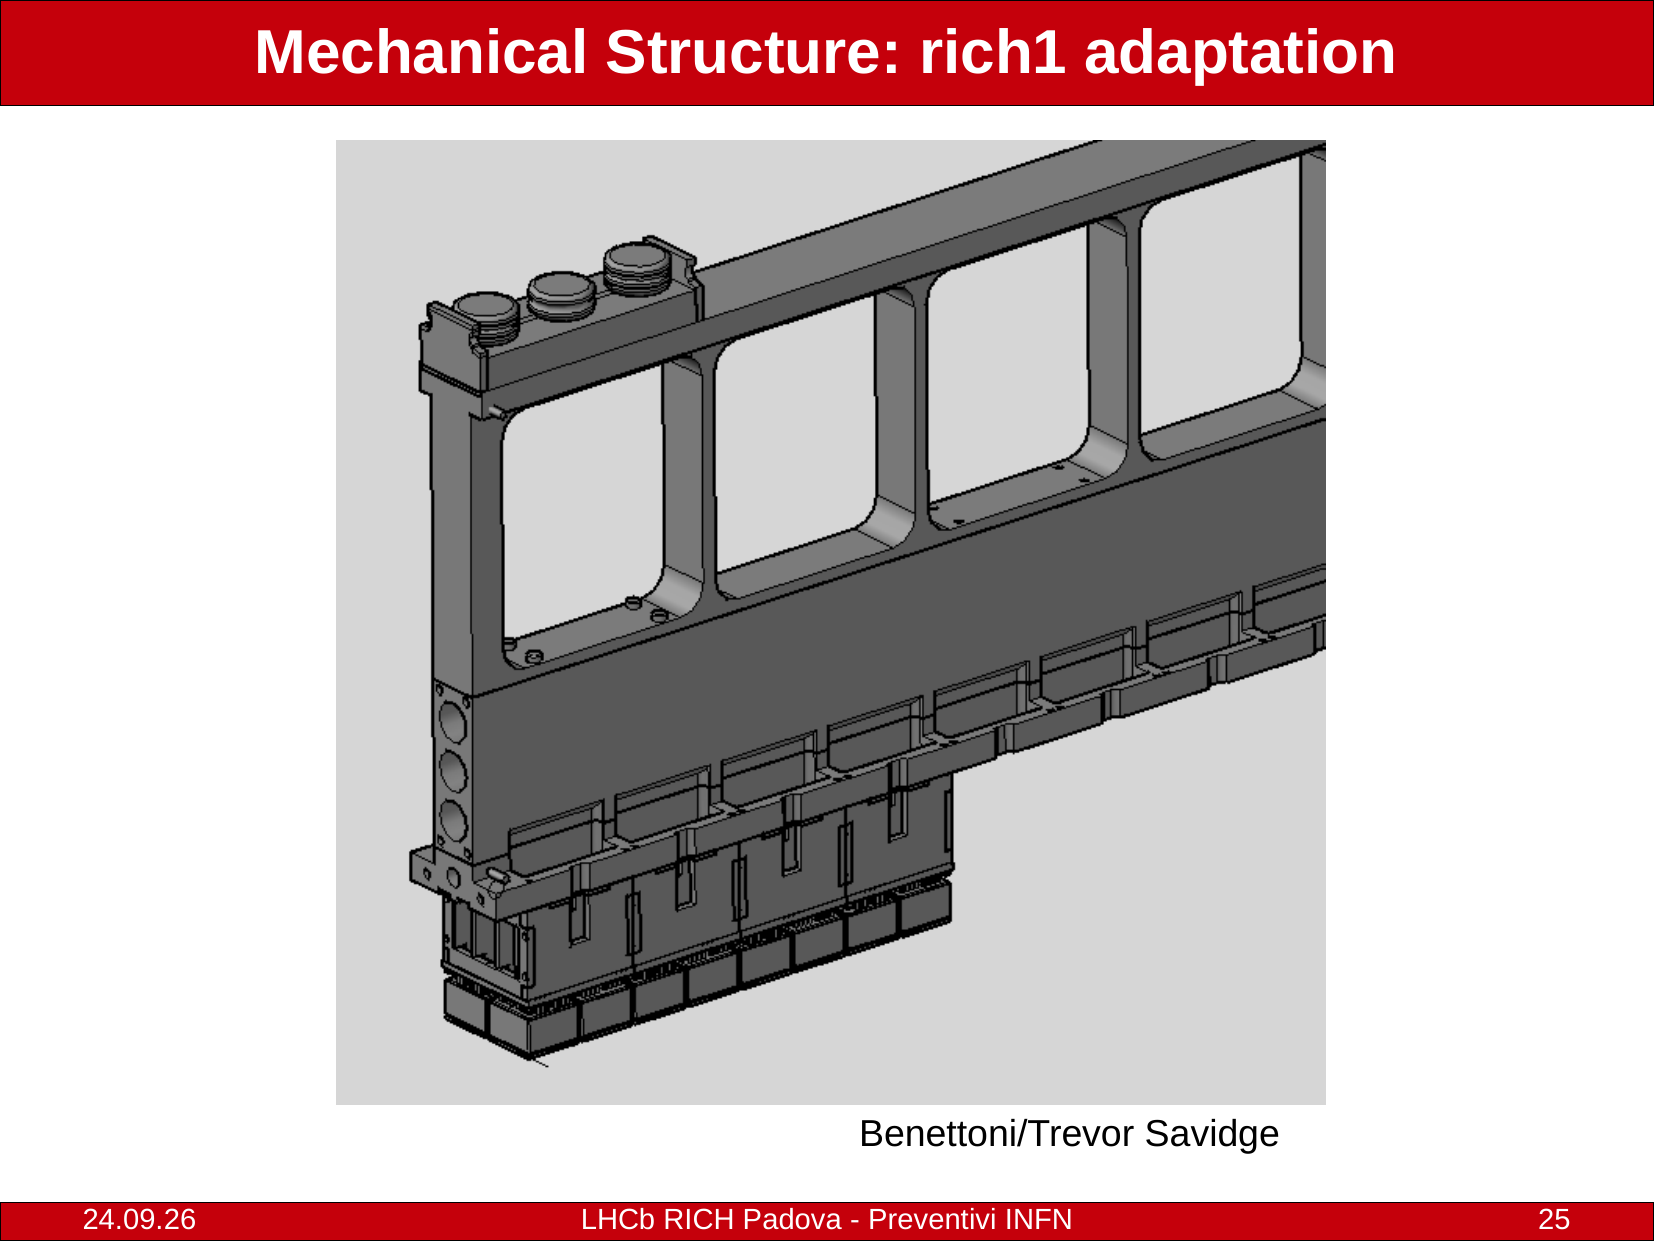

# Mechanical Structure: rich1 adaptation
Benettoni/Trevor Savidge
LHCb RICH Padova - Preventivi INFN
25